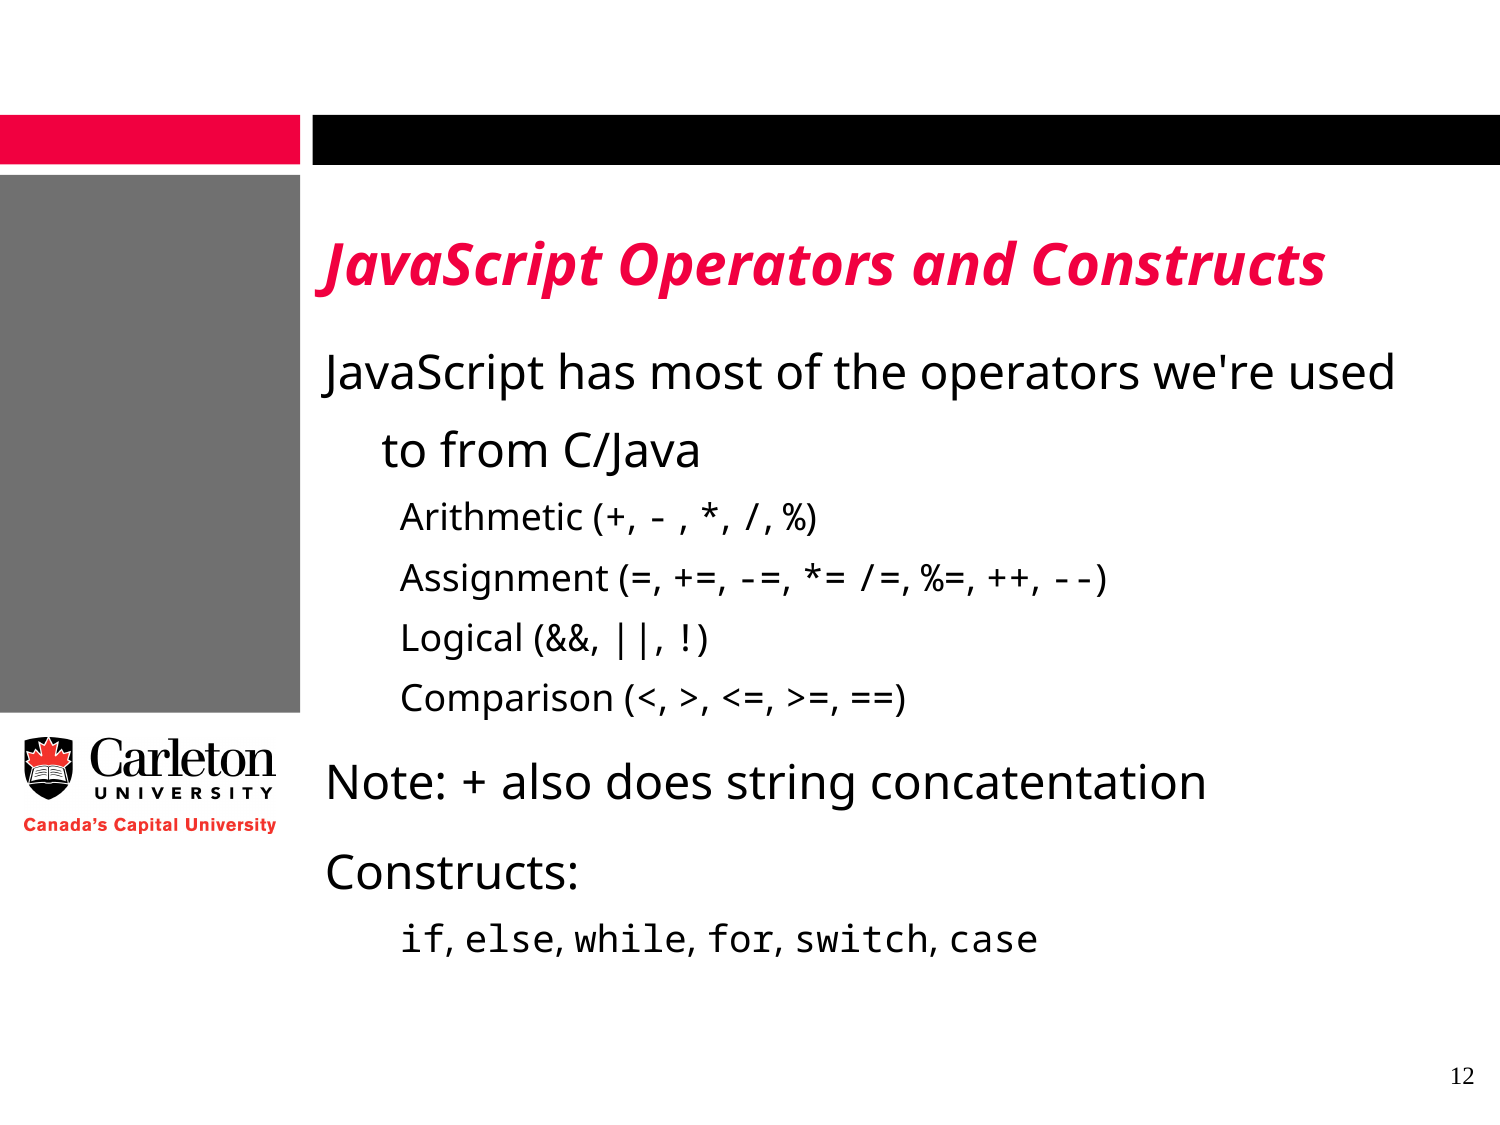

# JavaScript Operators and Constructs
JavaScript has most of the operators we're used to from C/Java
Arithmetic (+, - , *, /, %)
Assignment (=, +=, -=, *= /=, %=, ++, --)
Logical (&&, ||, !)
Comparison (<, >, <=, >=, ==)
Note: + also does string concatentation
Constructs:
if, else, while, for, switch, case
12